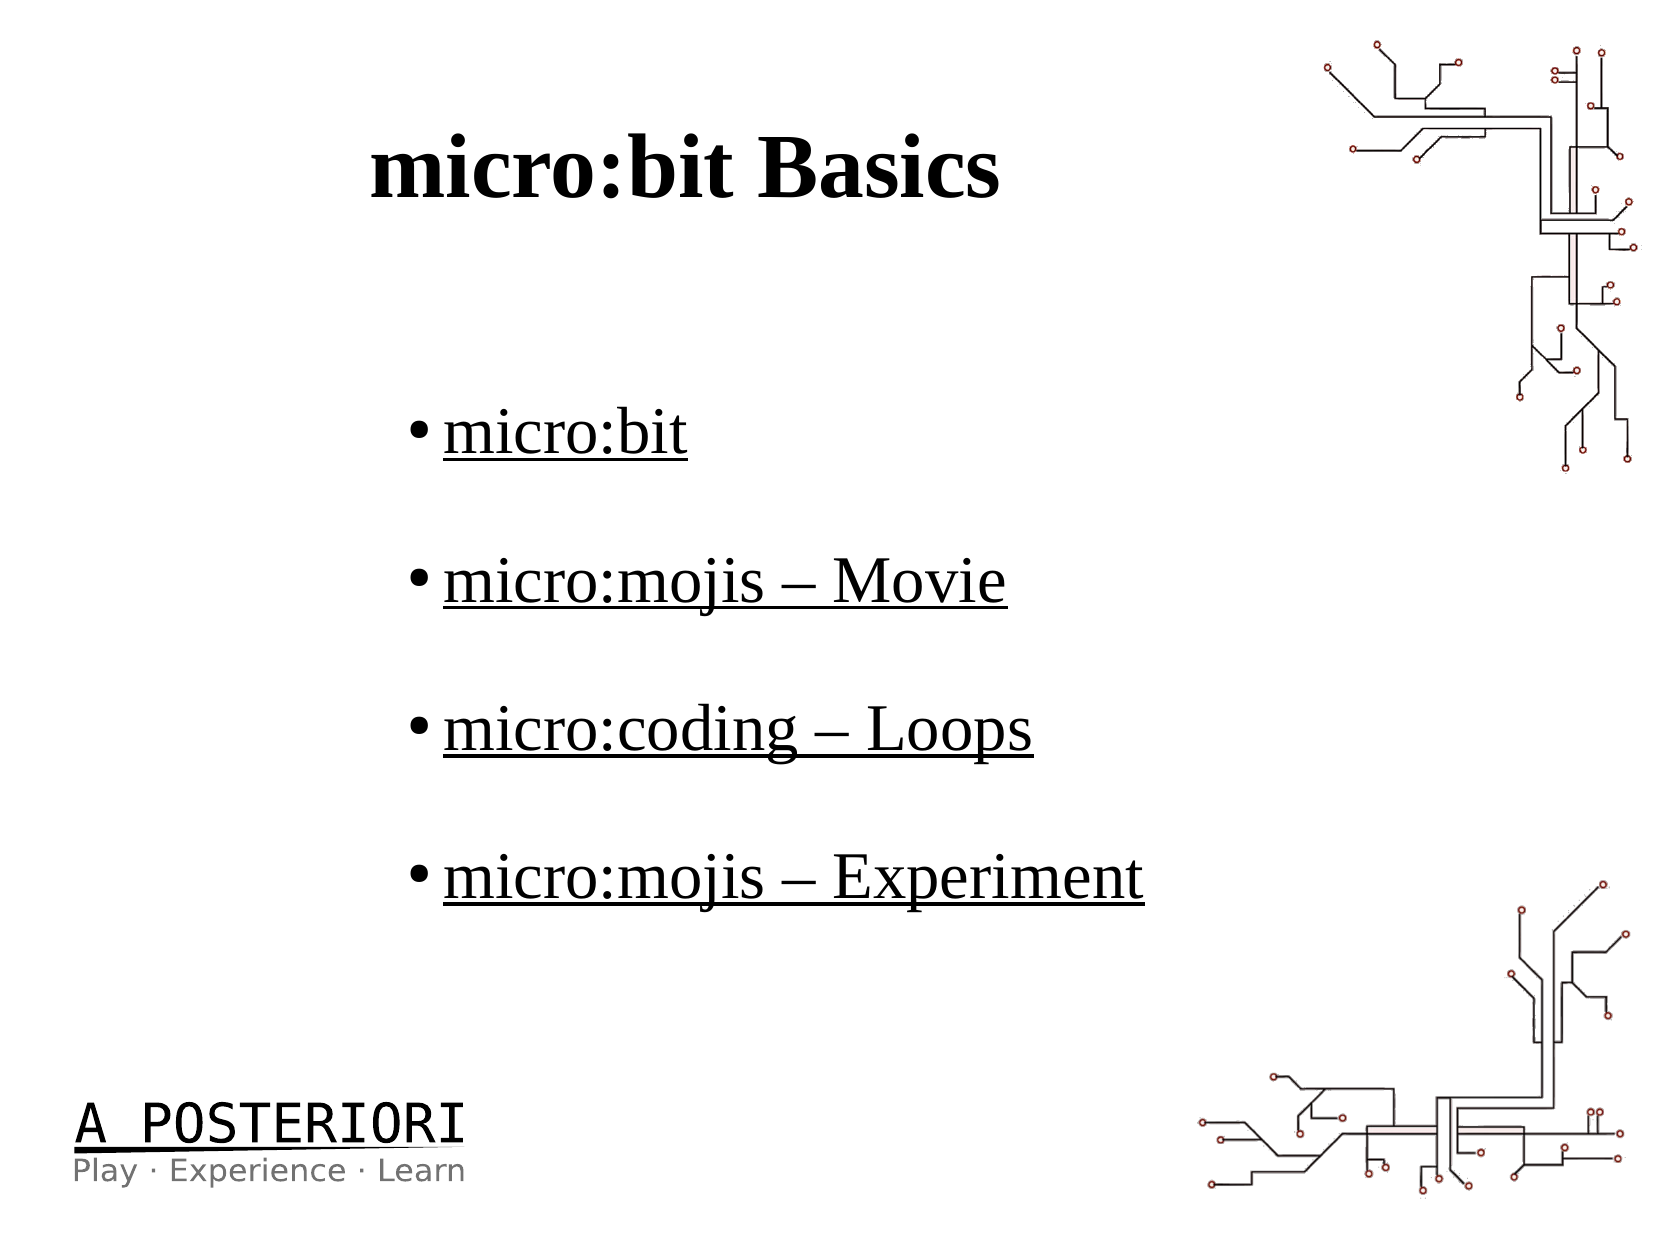

# micro:bit Basics
micro:bit
micro:mojis – Movie
micro:coding – Loops
micro:mojis – Experiment